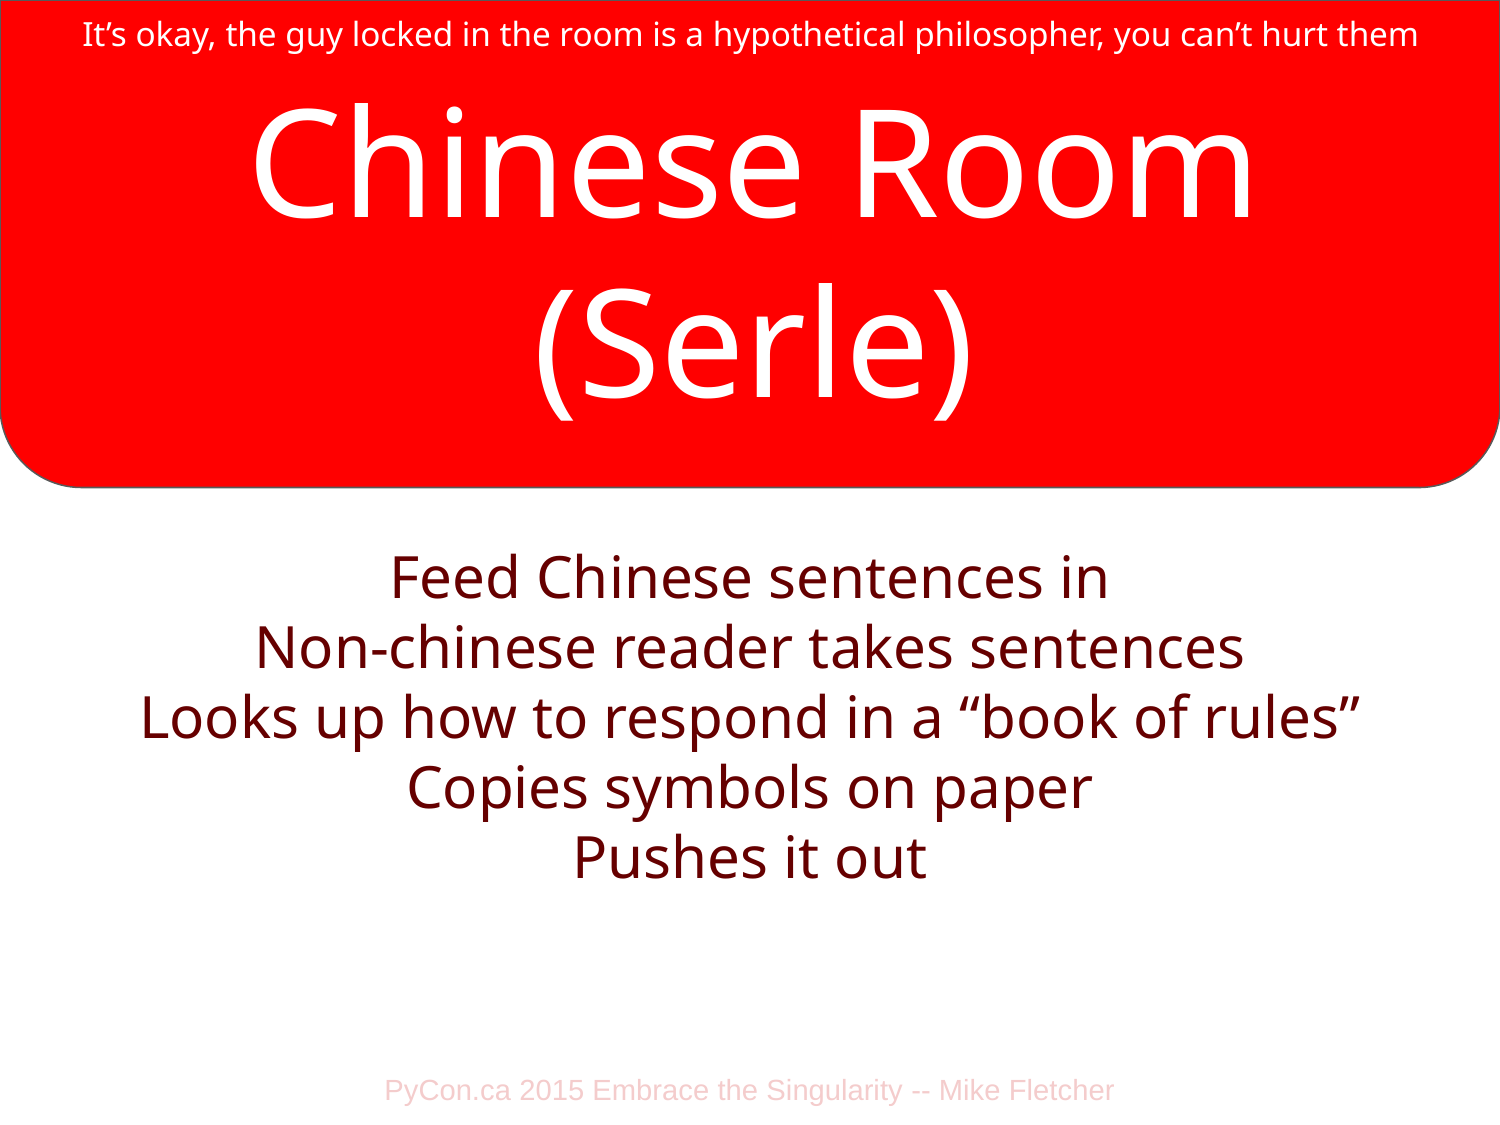

It’s okay, the guy locked in the room is a hypothetical philosopher, you can’t hurt them
# Chinese Room (Serle)
Feed Chinese sentences in
Non-chinese reader takes sentences
Looks up how to respond in a “book of rules”
Copies symbols on paper
Pushes it out